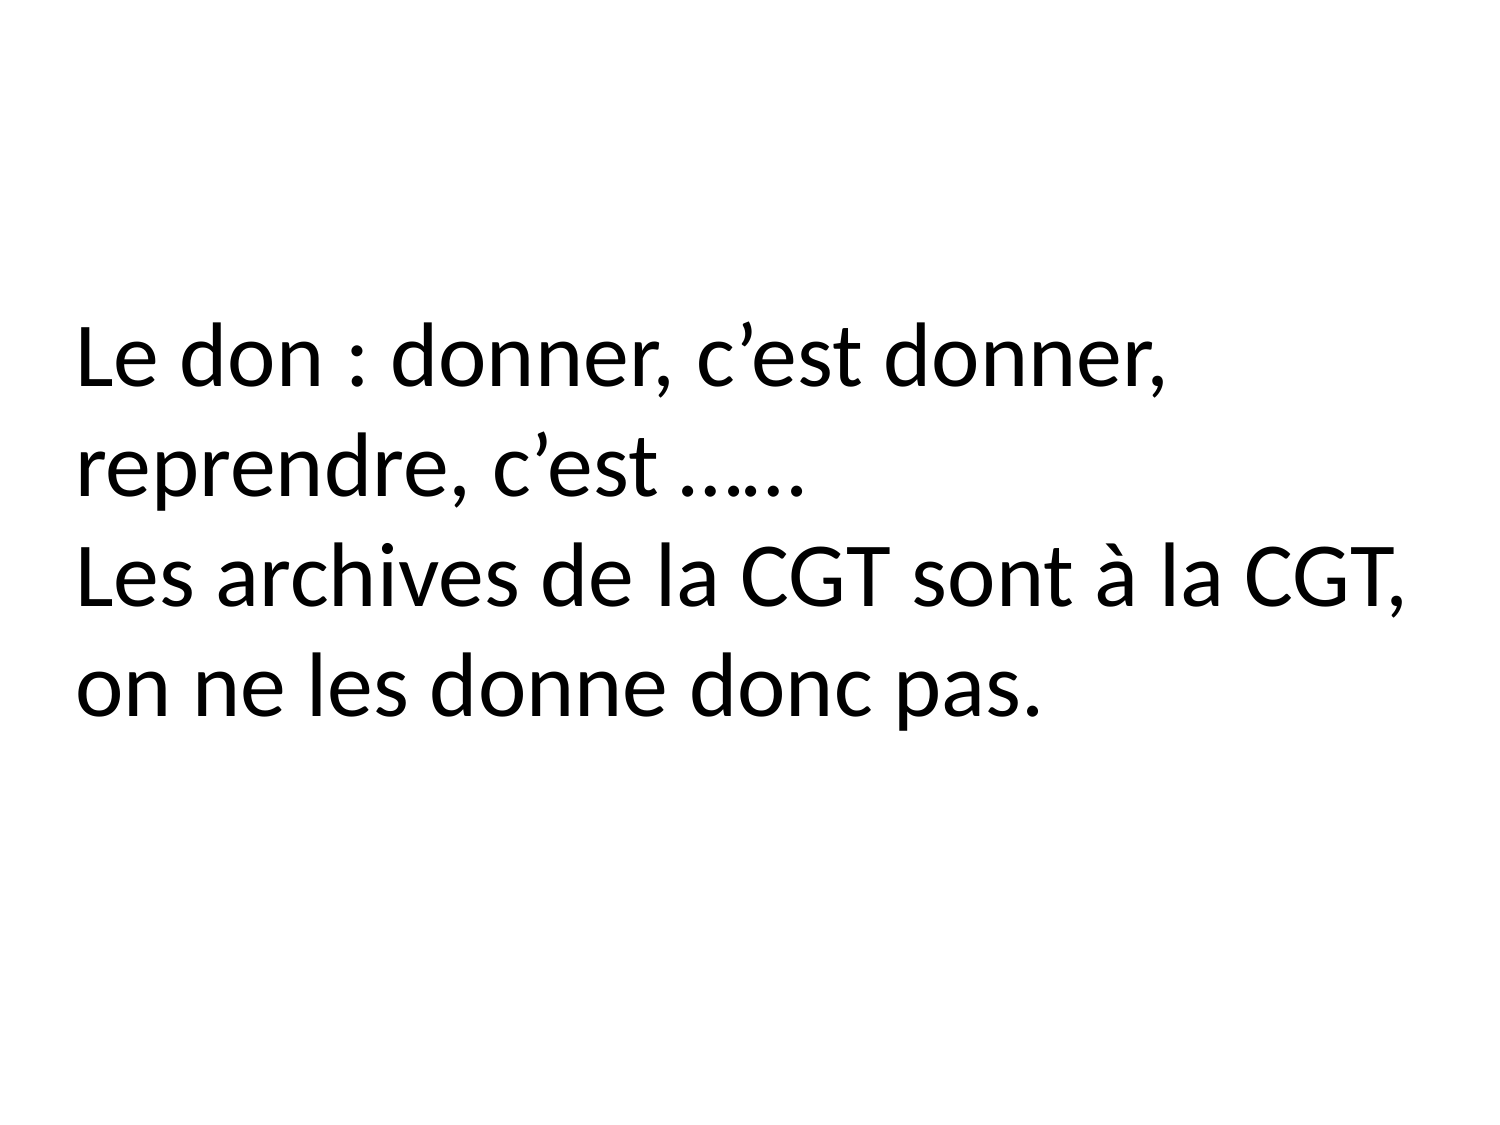

# Le don : donner, c’est donner, reprendre, c’est …… Les archives de la CGT sont à la CGT, on ne les donne donc pas.